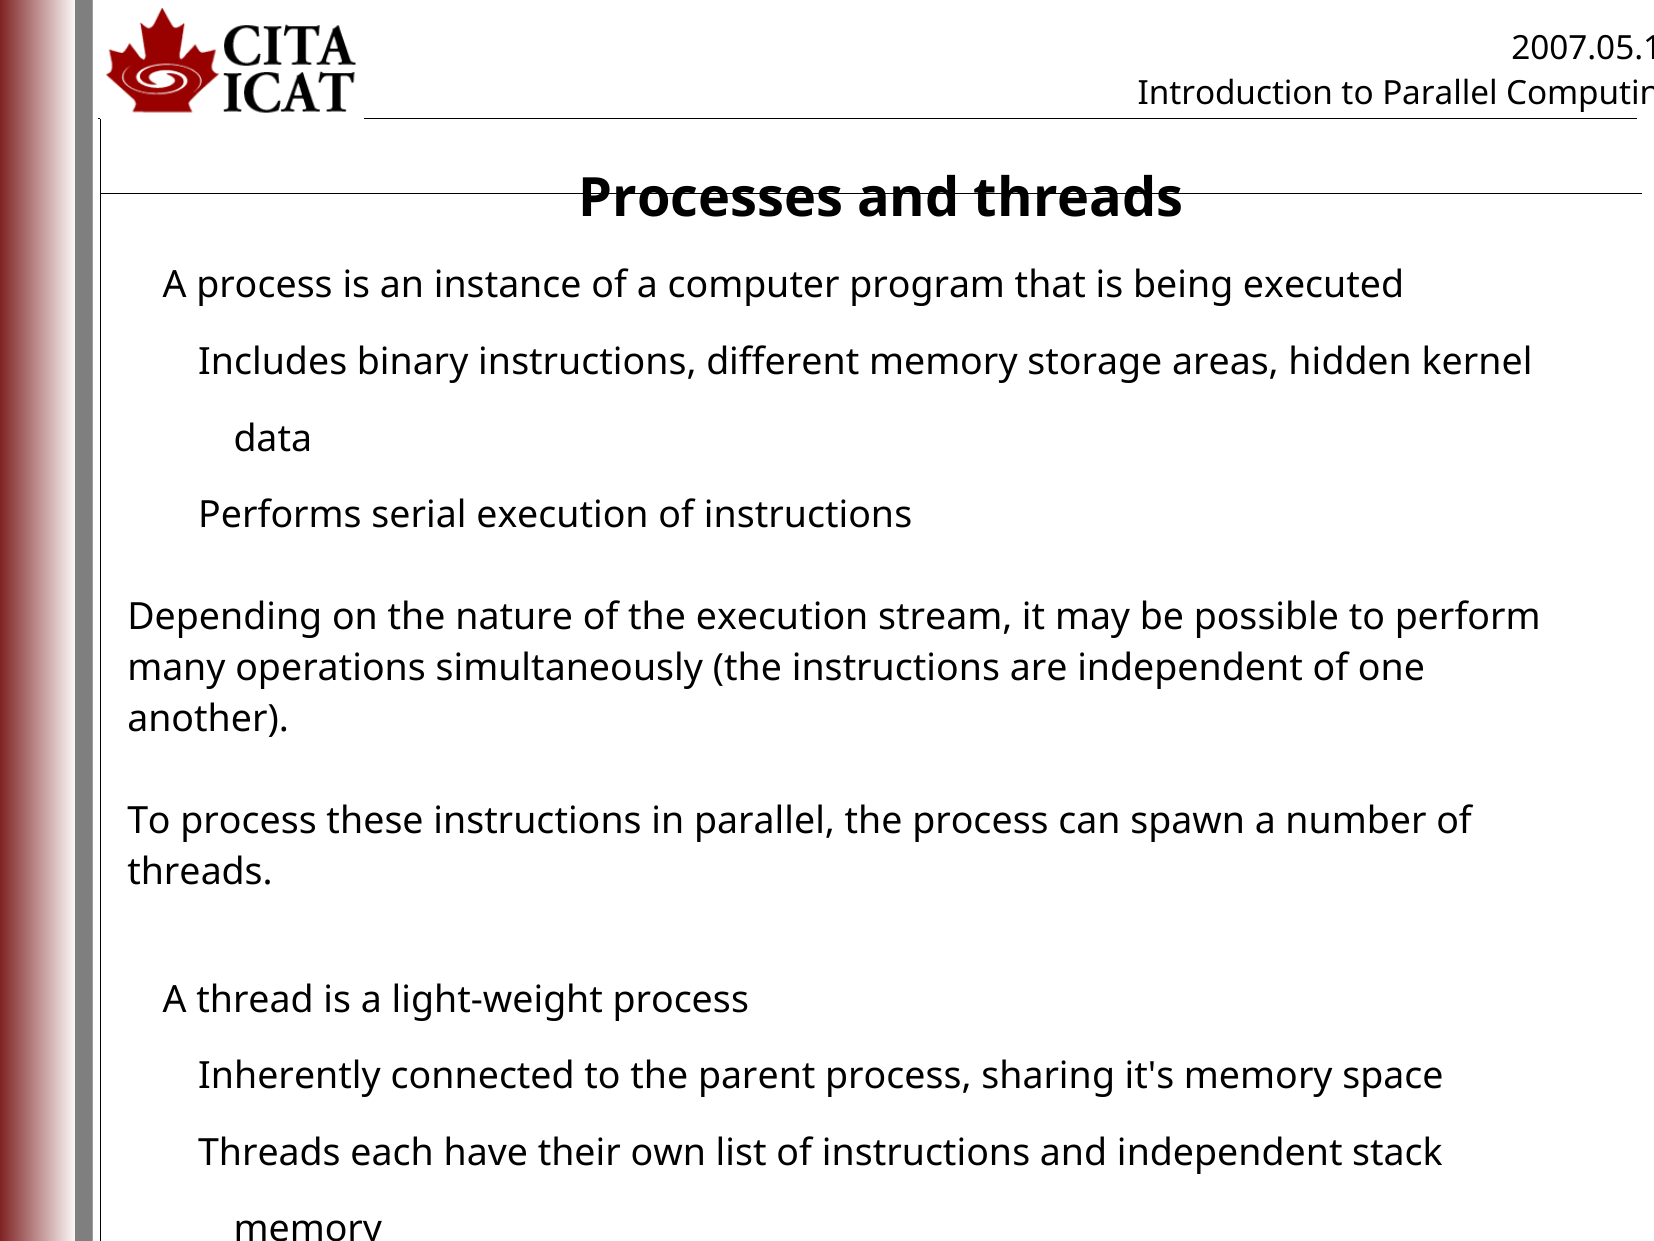

2007.05.18
Introduction to Parallel Computing
Processes and threads
A process is an instance of a computer program that is being executed
Includes binary instructions, different memory storage areas, hidden kernel data
Performs serial execution of instructions
Depending on the nature of the execution stream, it may be possible to perform many operations simultaneously (the instructions are independent of one another).
To process these instructions in parallel, the process can spawn a number of threads.
A thread is a light-weight process
Inherently connected to the parent process, sharing it's memory space
Threads each have their own list of instructions and independent stack memory
The process of splitting up the execution stream is typically called a “fork-join” model
Execution progresses serially, then a team of threads is created, work in parallel, and return execution flow to the parent process